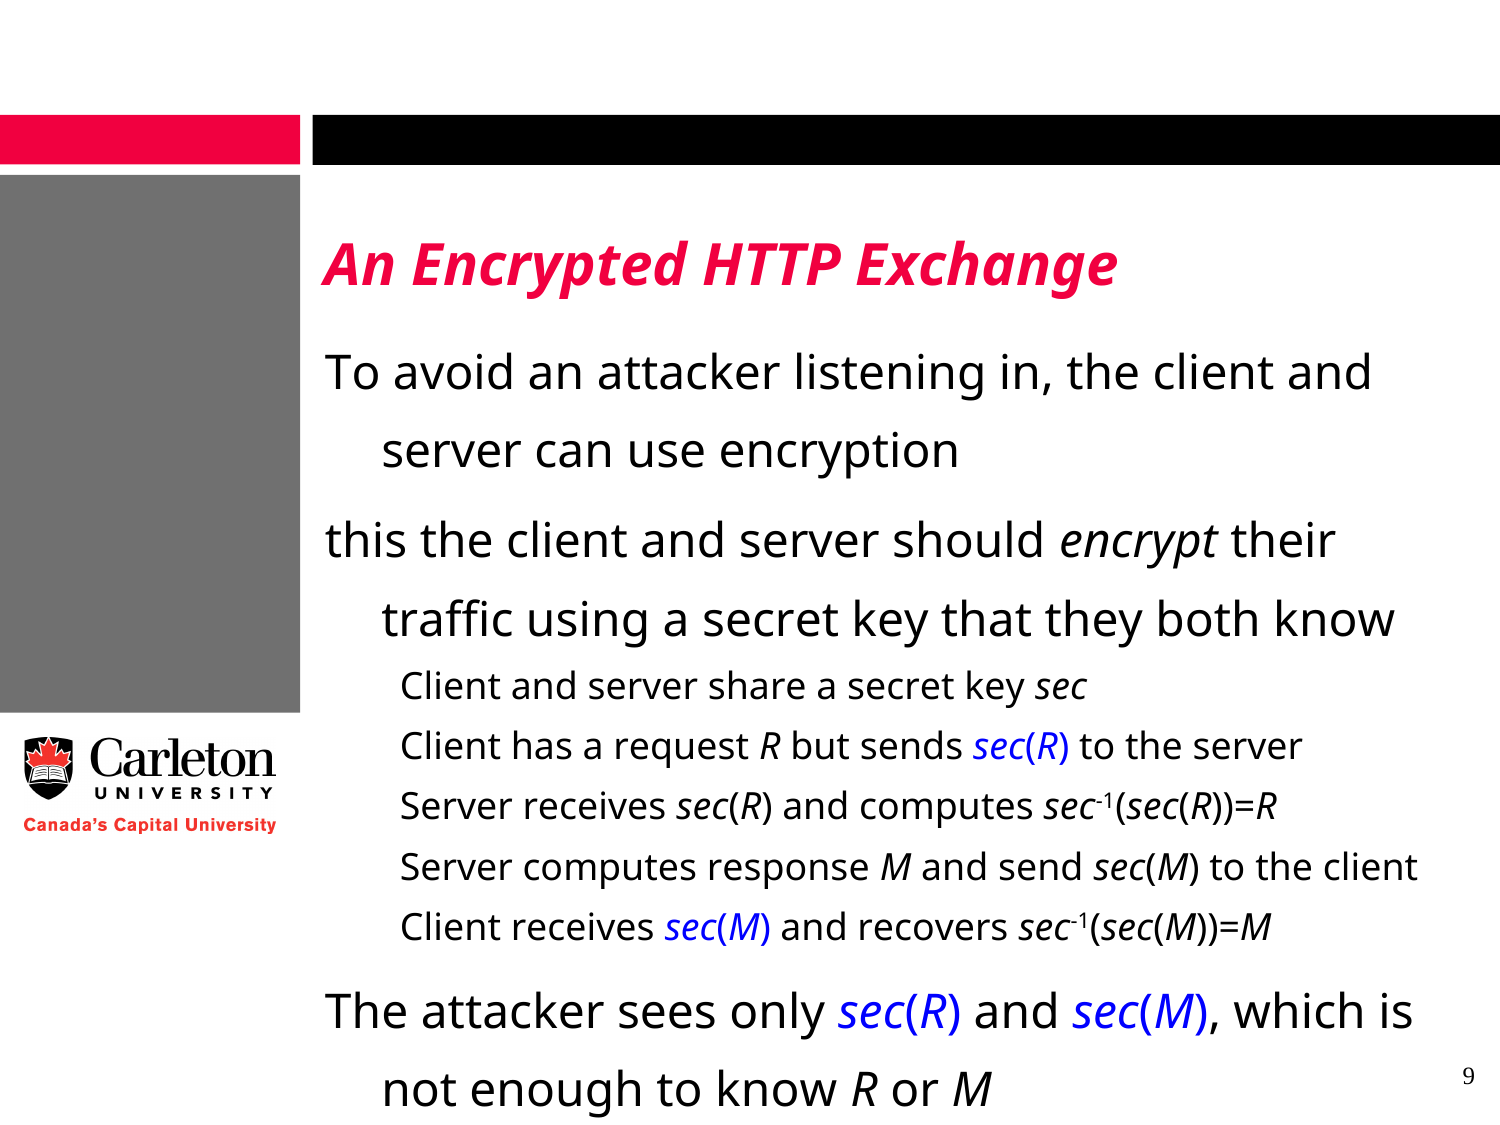

# An Encrypted HTTP Exchange
To avoid an attacker listening in, the client and server can use encryption
this the client and server should encrypt their traffic using a secret key that they both know
Client and server share a secret key sec
Client has a request R but sends sec(R) to the server
Server receives sec(R) and computes sec-1(sec(R))=R
Server computes response M and send sec(M) to the client
Client receives sec(M) and recovers sec-1(sec(M))=M
The attacker sees only sec(R) and sec(M), which is not enough to know R or M
9